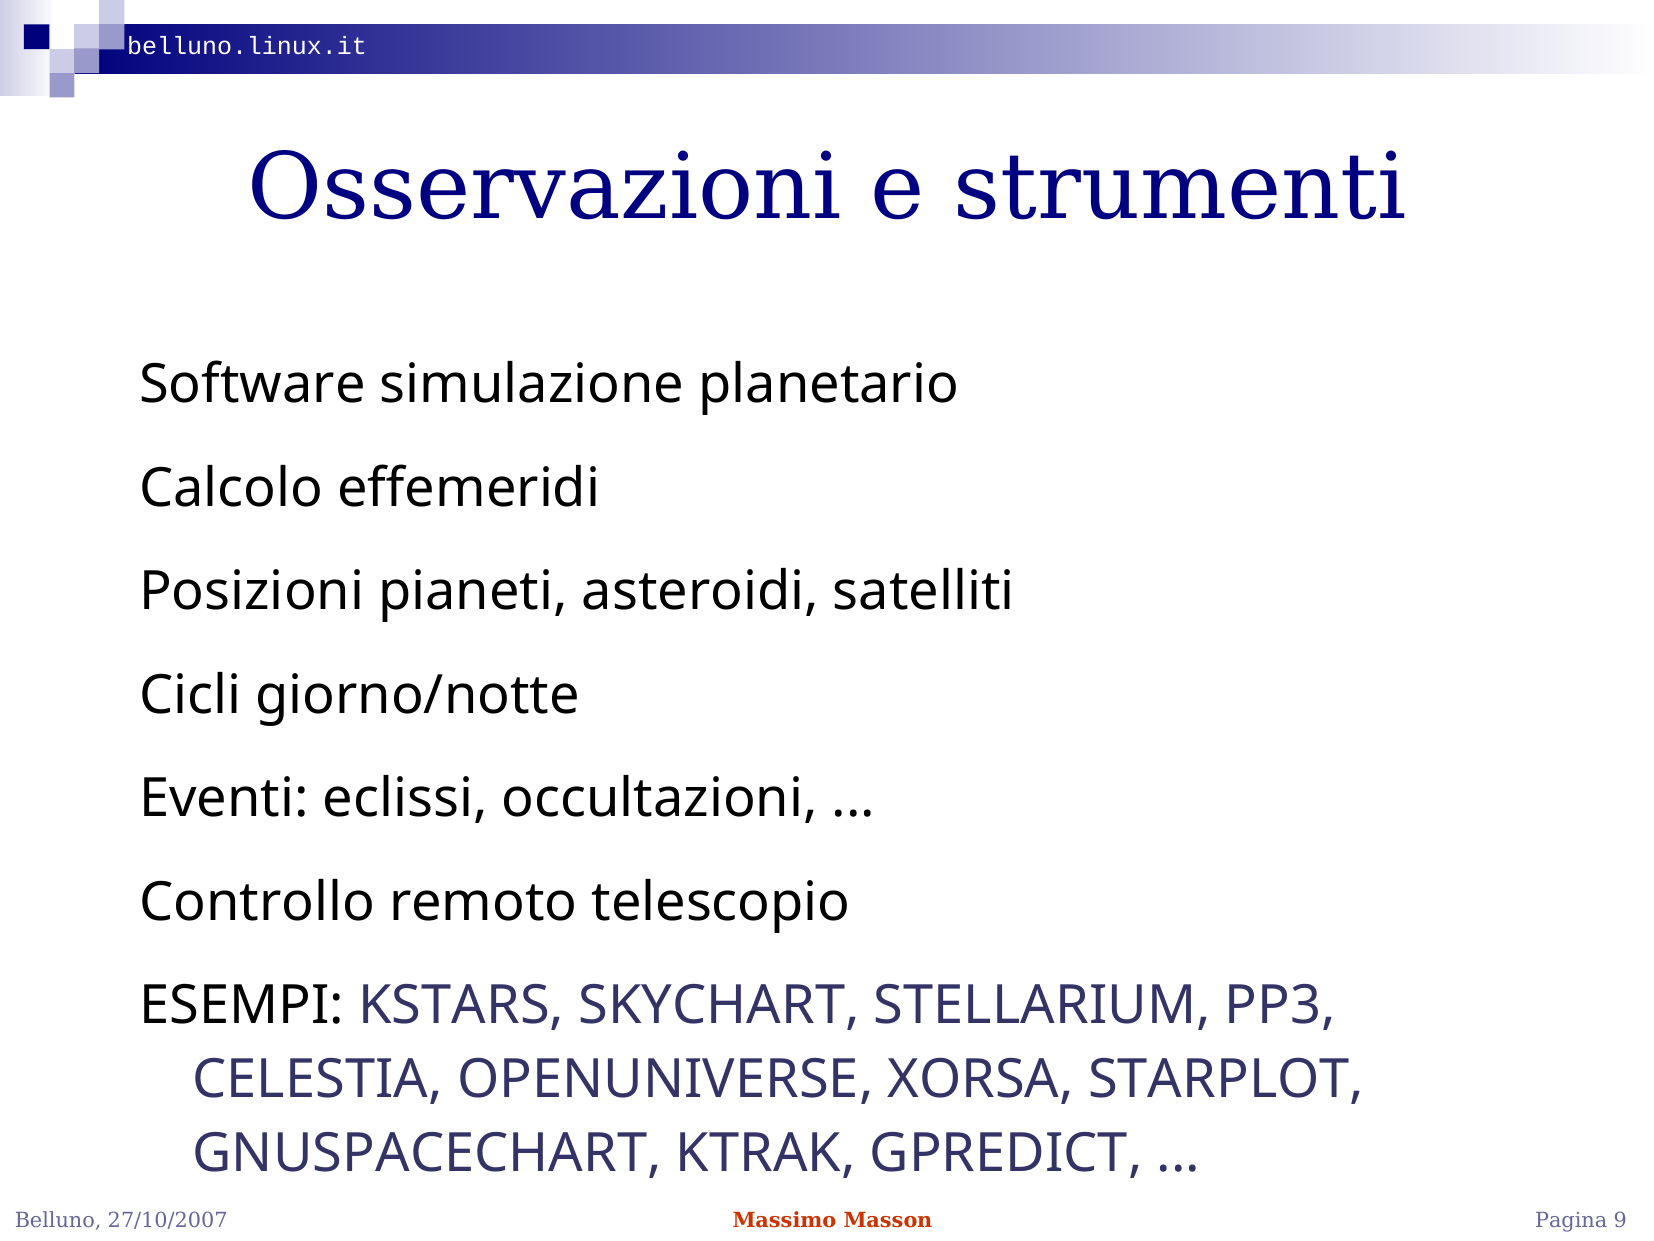

# Osservazioni e strumenti
Software simulazione planetario
Calcolo effemeridi
Posizioni pianeti, asteroidi, satelliti
Cicli giorno/notte
Eventi: eclissi, occultazioni, ...
Controllo remoto telescopio
ESEMPI: KSTARS, SKYCHART, STELLARIUM, PP3, CELESTIA, OPENUNIVERSE, XORSA, STARPLOT, GNUSPACECHART, KTRAK, GPREDICT, ...